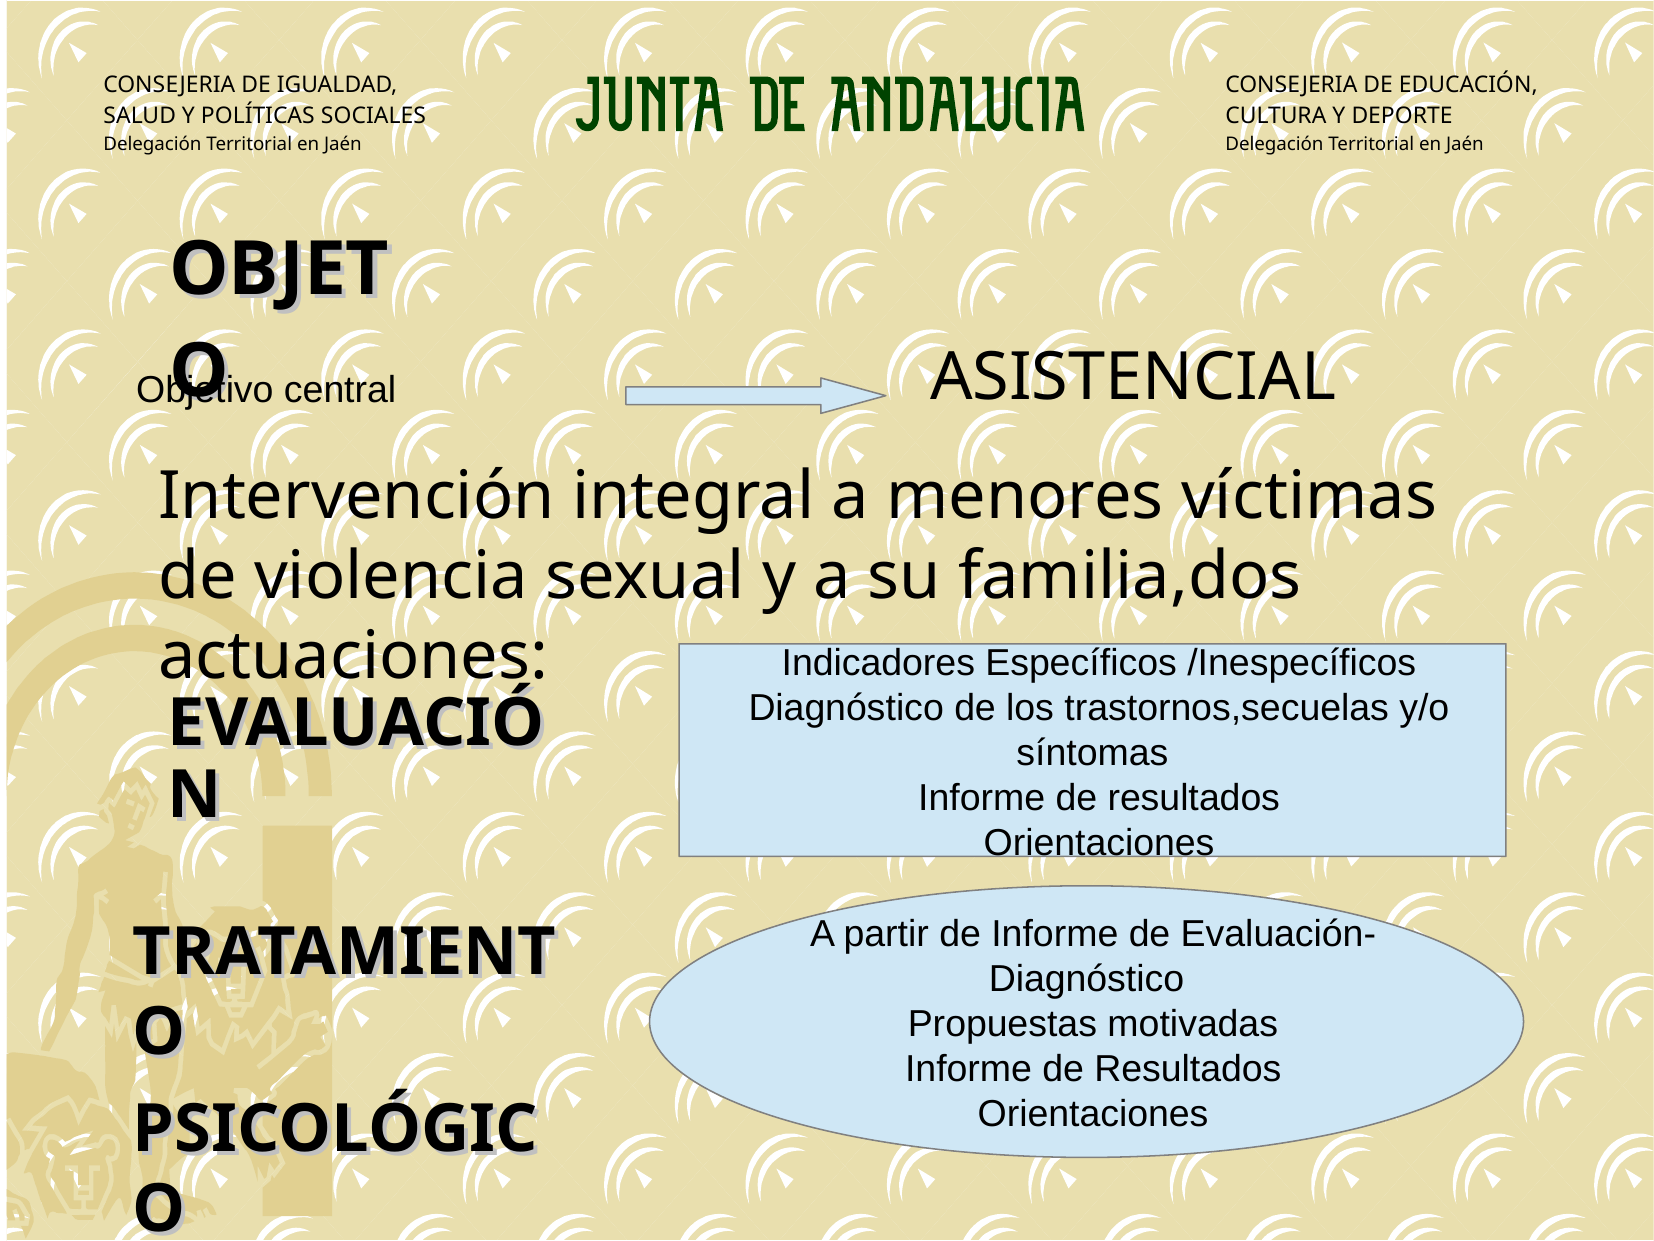

CONSEJERIA DE IGUALDAD,
SALUD Y POLÍTICAS SOCIALES
Delegación Territorial en Jaén
CONSEJERIA DE EDUCACIÓN,
CULTURA Y DEPORTE
Delegación Territorial en Jaén
OBJETO
ASISTENCIAL
Objetivo central
Intervención integral a menores víctimas de violencia sexual y a su familia,dos actuaciones:
Indicadores Específicos /Inespecíficos
Diagnóstico de los trastornos,secuelas y/o síntomas
Informe de resultados
Orientaciones
EVALUACIÓN
A partir de Informe de Evaluación-Diagnóstico
Propuestas motivadas
Informe de Resultados
Orientaciones
TRATAMIENTO
PSICOLÓGICO